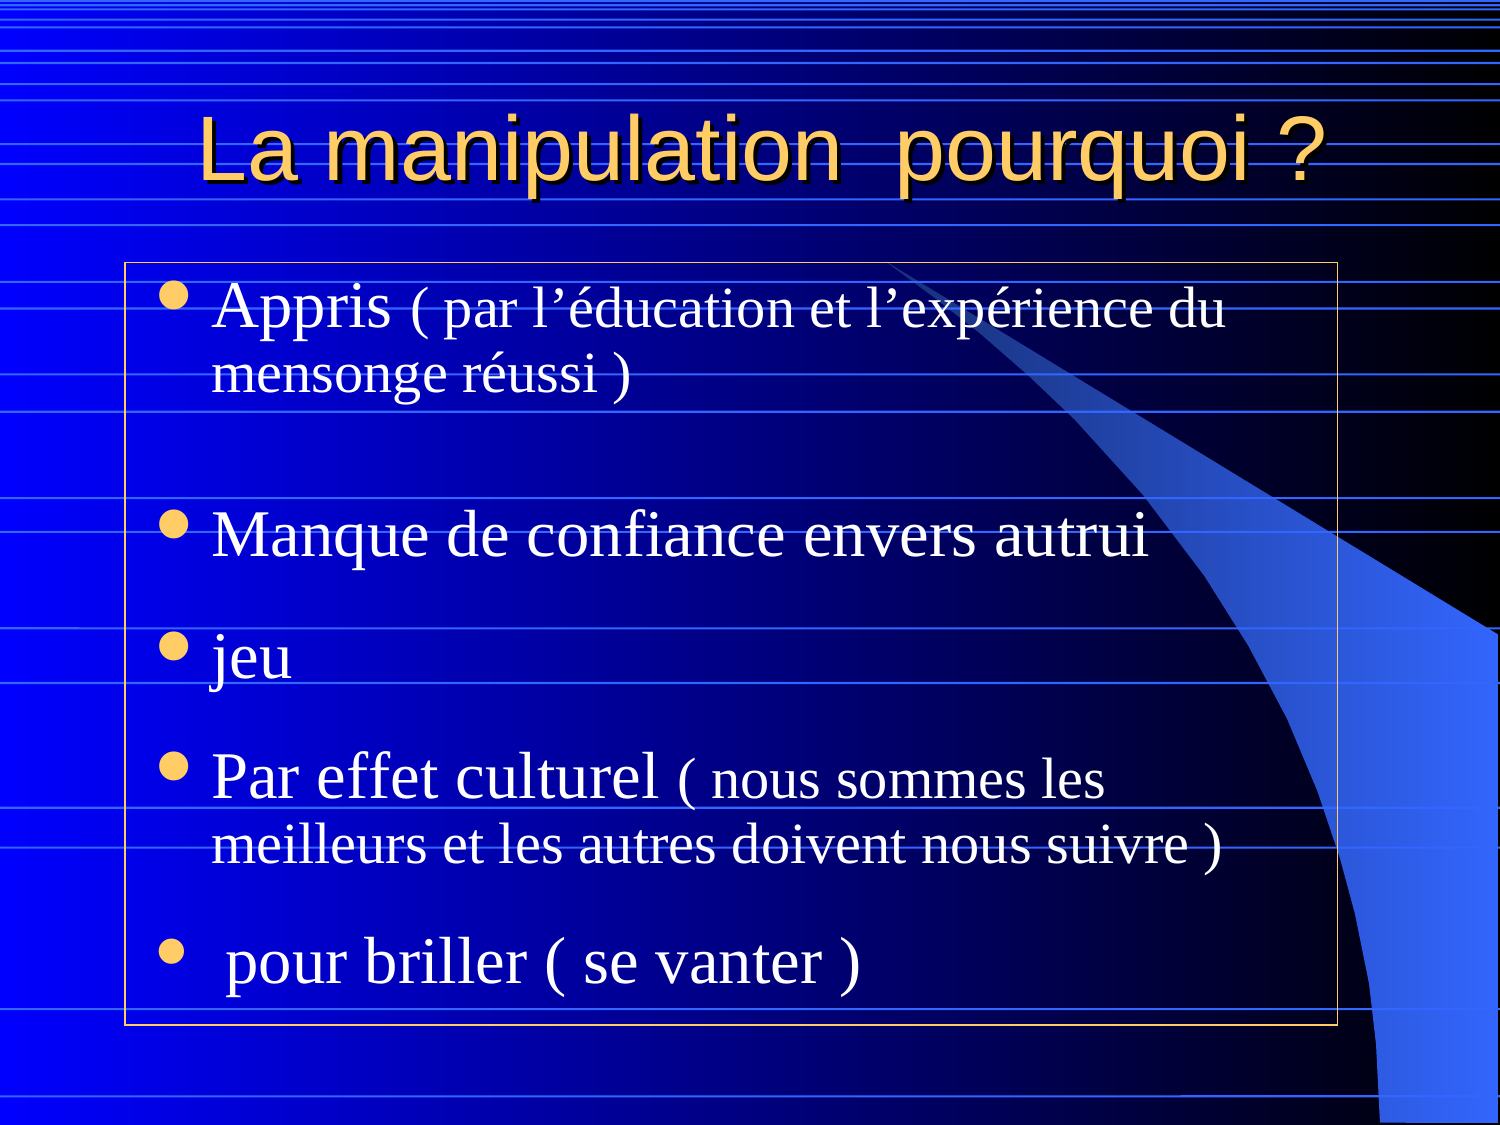

# La manipulation pourquoi ?
Appris ( par l’éducation et l’expérience du mensonge réussi )
Manque de confiance envers autrui
jeu
Par effet culturel ( nous sommes les meilleurs et les autres doivent nous suivre )
 pour briller ( se vanter )